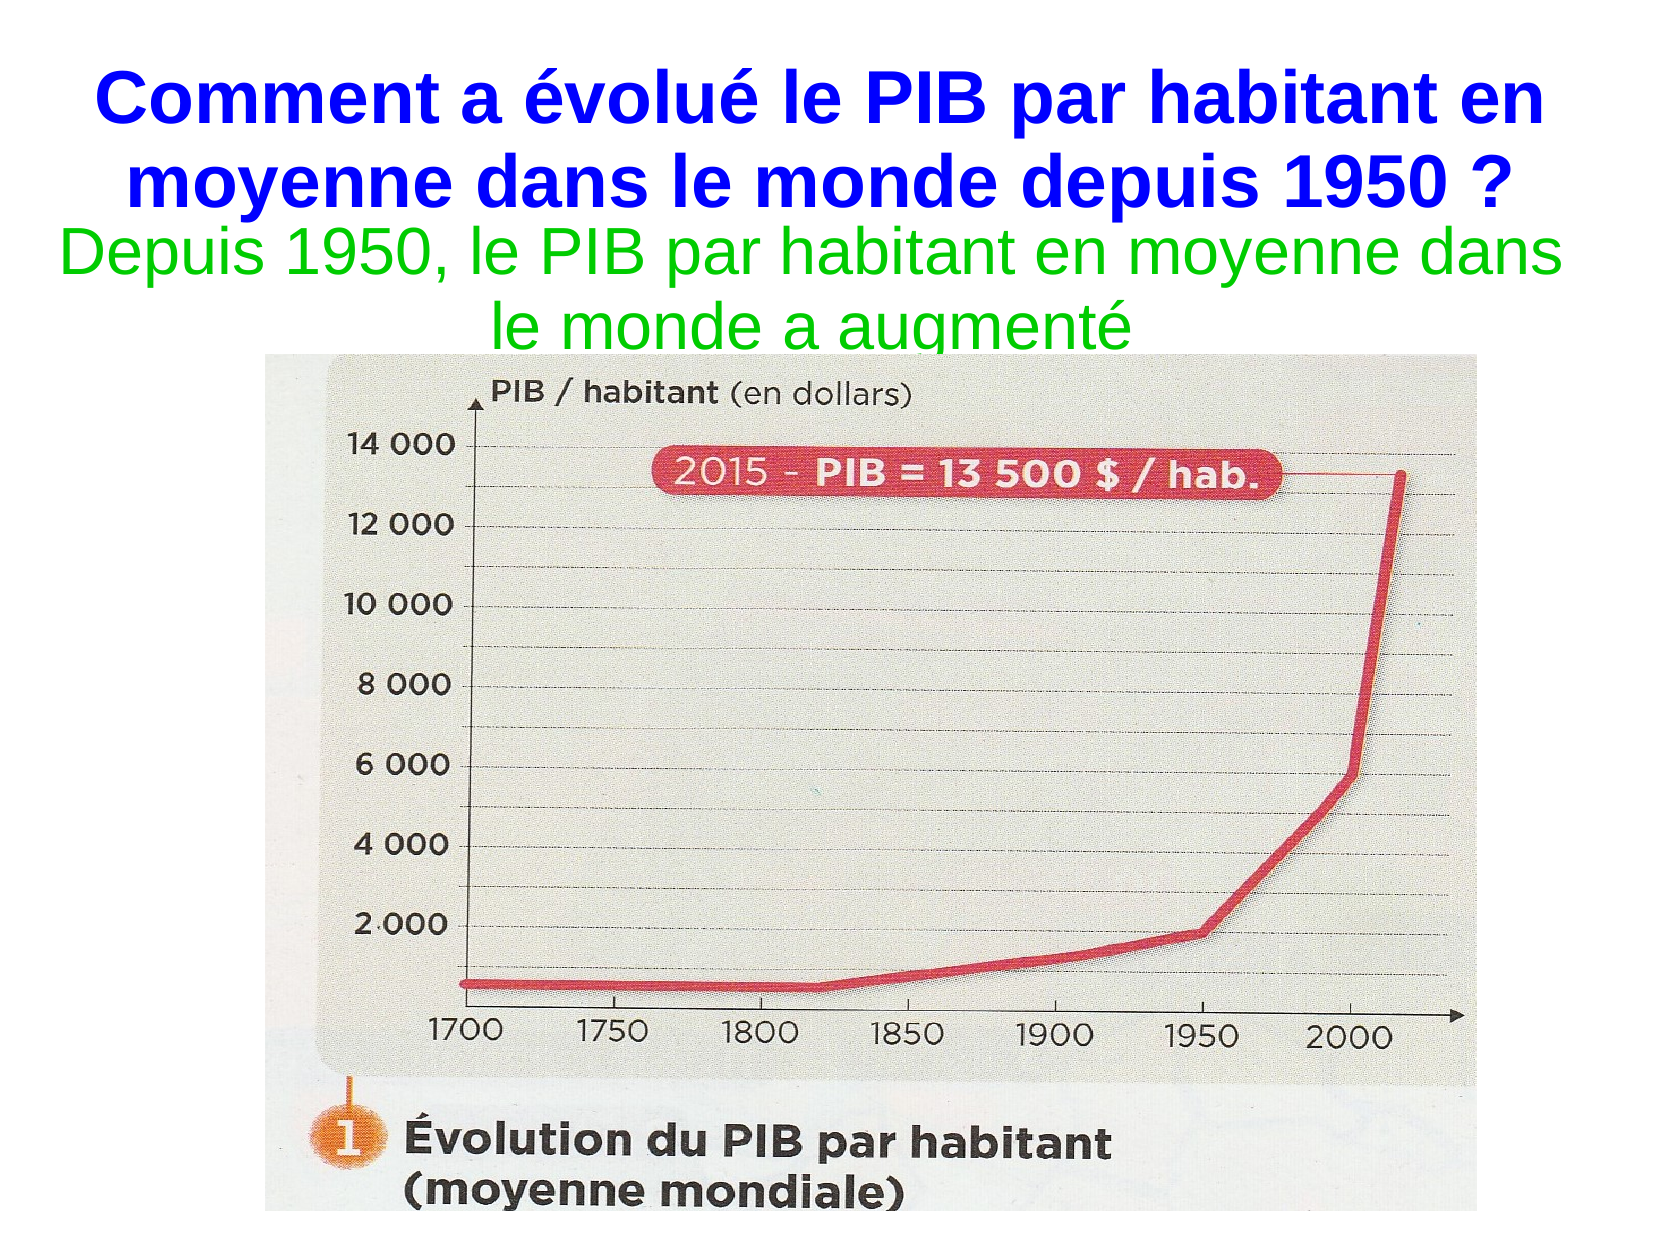

# Comment a évolué le PIB par habitant en moyenne dans le monde depuis 1950 ?
Depuis 1950, le PIB par habitant en moyenne dans le monde a augmenté